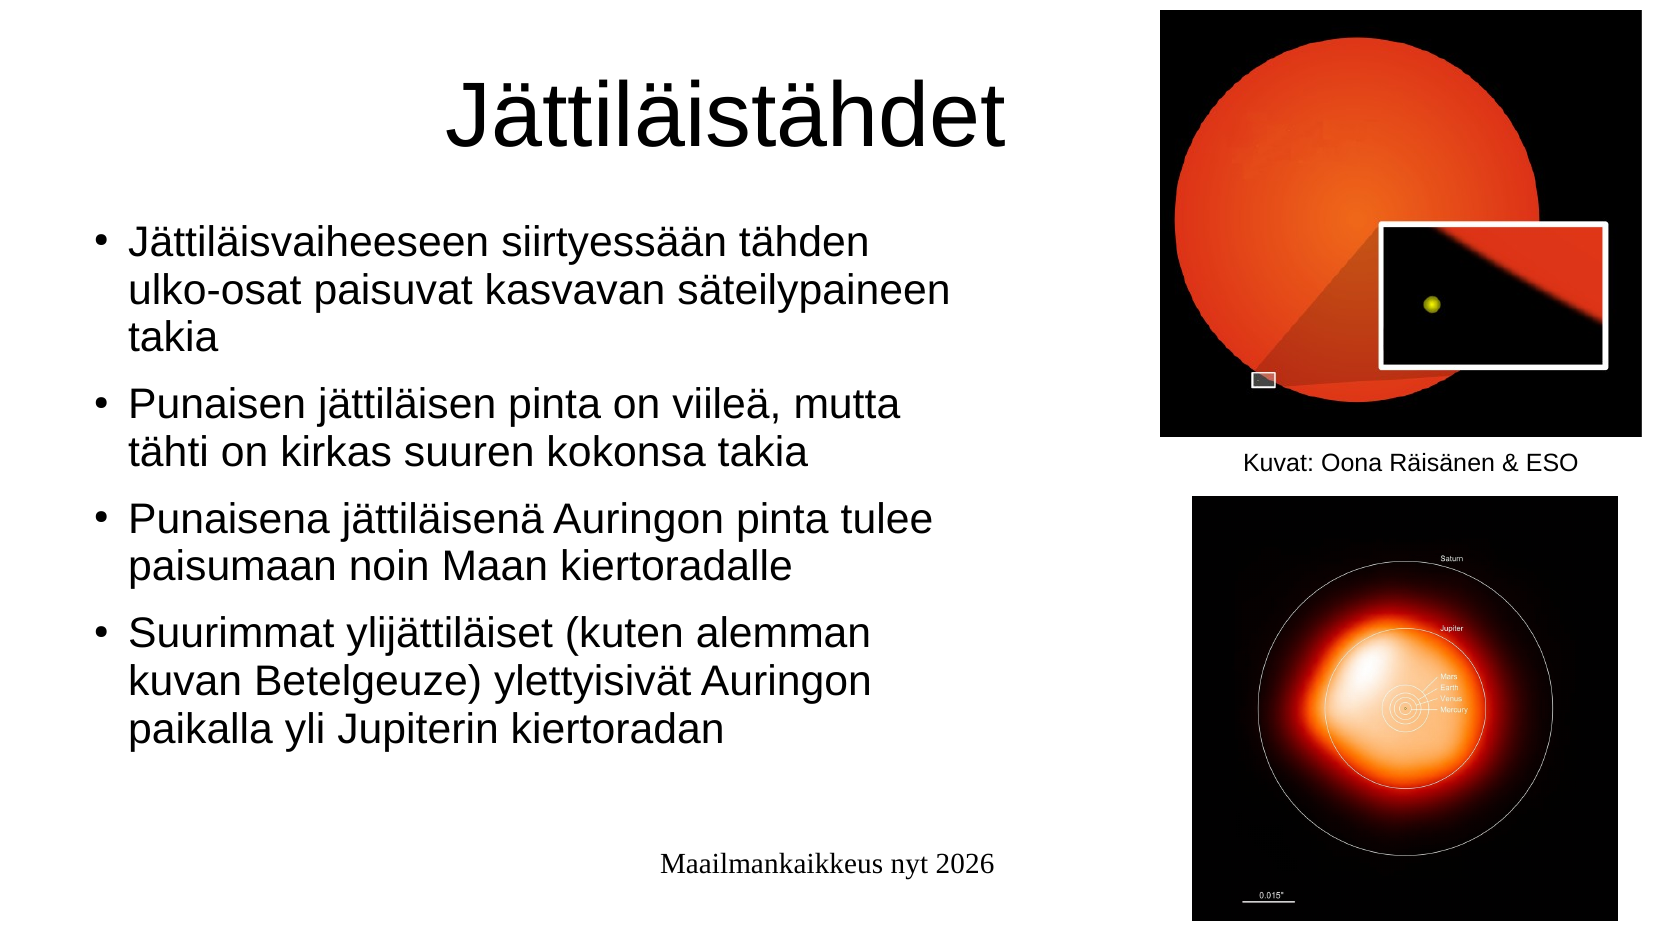

# Jättiläistähdet
Jättiläisvaiheeseen siirtyessään tähden ulko-osat paisuvat kasvavan säteilypaineen takia
Punaisen jättiläisen pinta on viileä, mutta tähti on kirkas suuren kokonsa takia
Punaisena jättiläisenä Auringon pinta tulee paisumaan noin Maan kiertoradalle
Suurimmat ylijättiläiset (kuten alemman kuvan Betelgeuze) ylettyisivät Auringon paikalla yli Jupiterin kiertoradan
Kuvat: Oona Räisänen & ESO